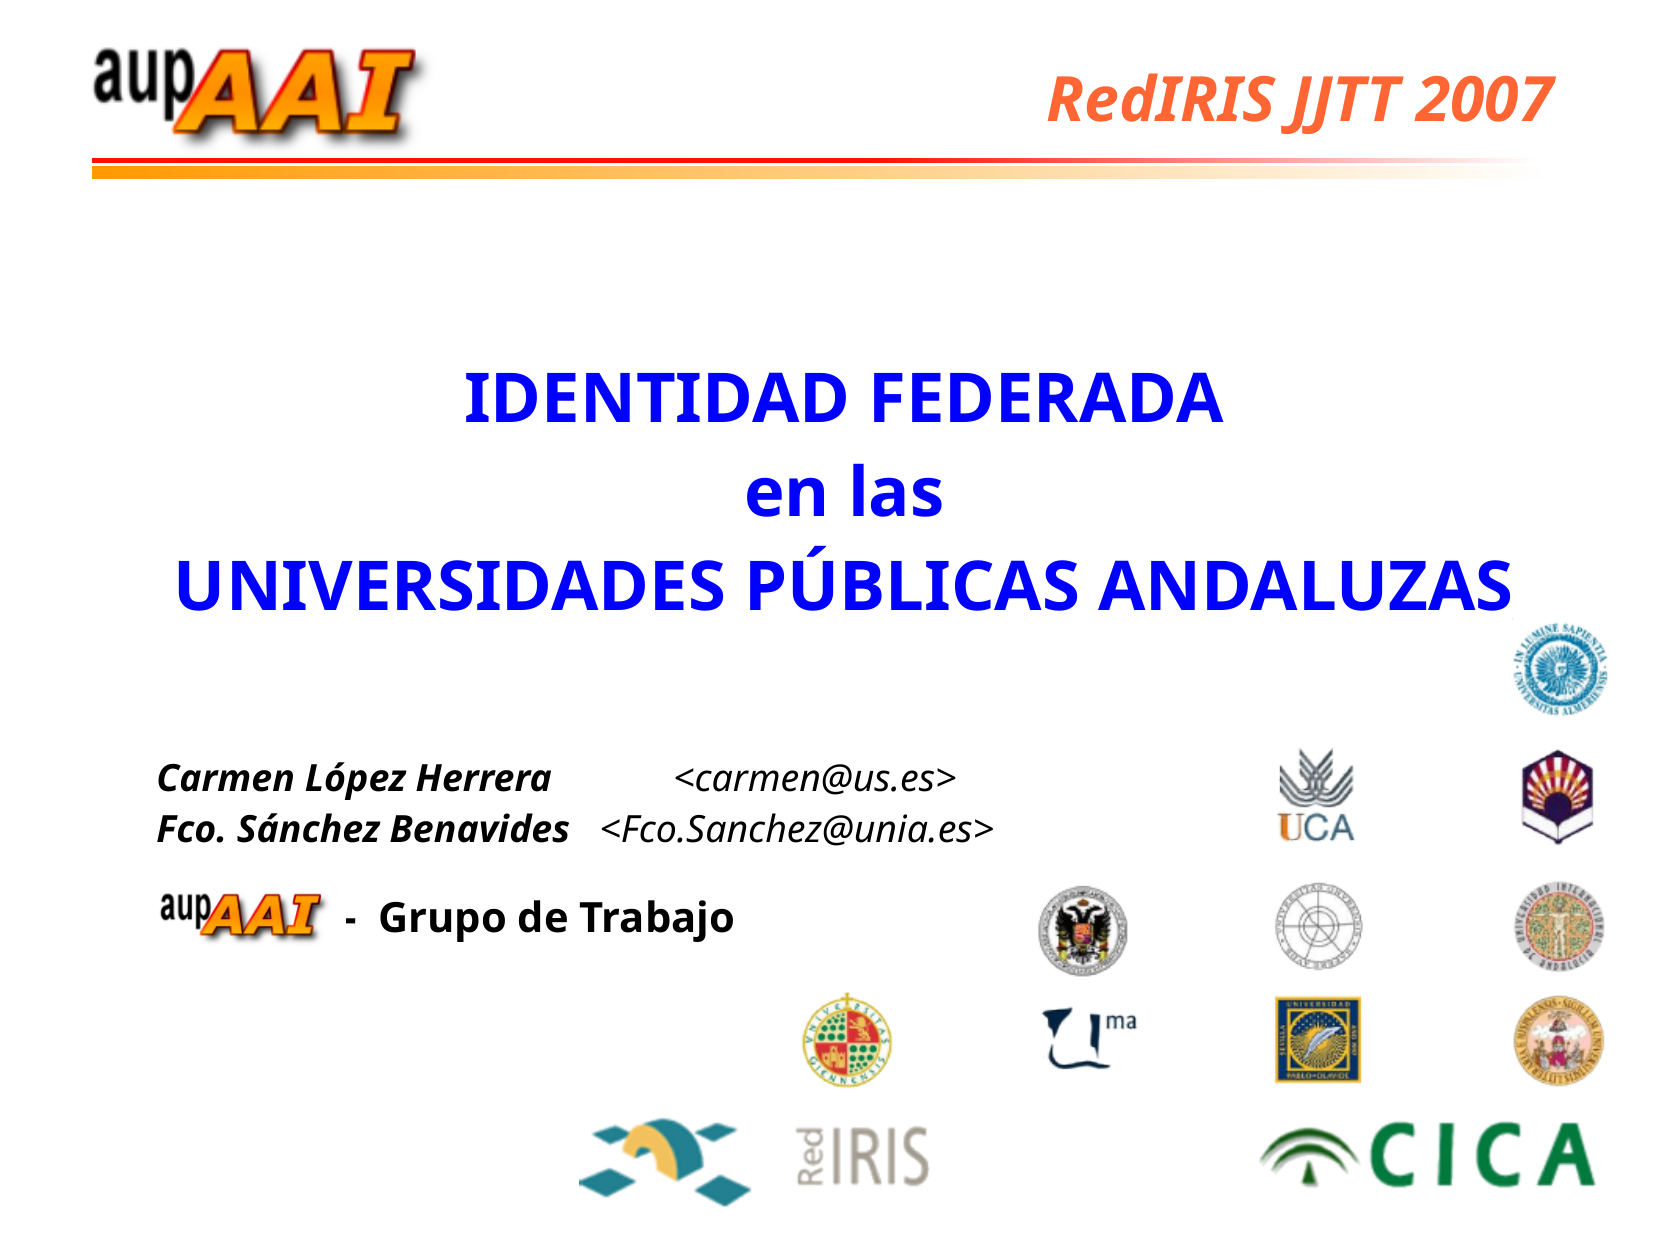

# RedIRIS JJTT 2007
IDENTIDAD FEDERADA
en las
UNIVERSIDADES PÚBLICAS ANDALUZAS
Carmen López Herrera		<carmen@us.es>
Fco. Sánchez Benavides	<Fco.Sanchez@unia.es>
 - Grupo de Trabajo